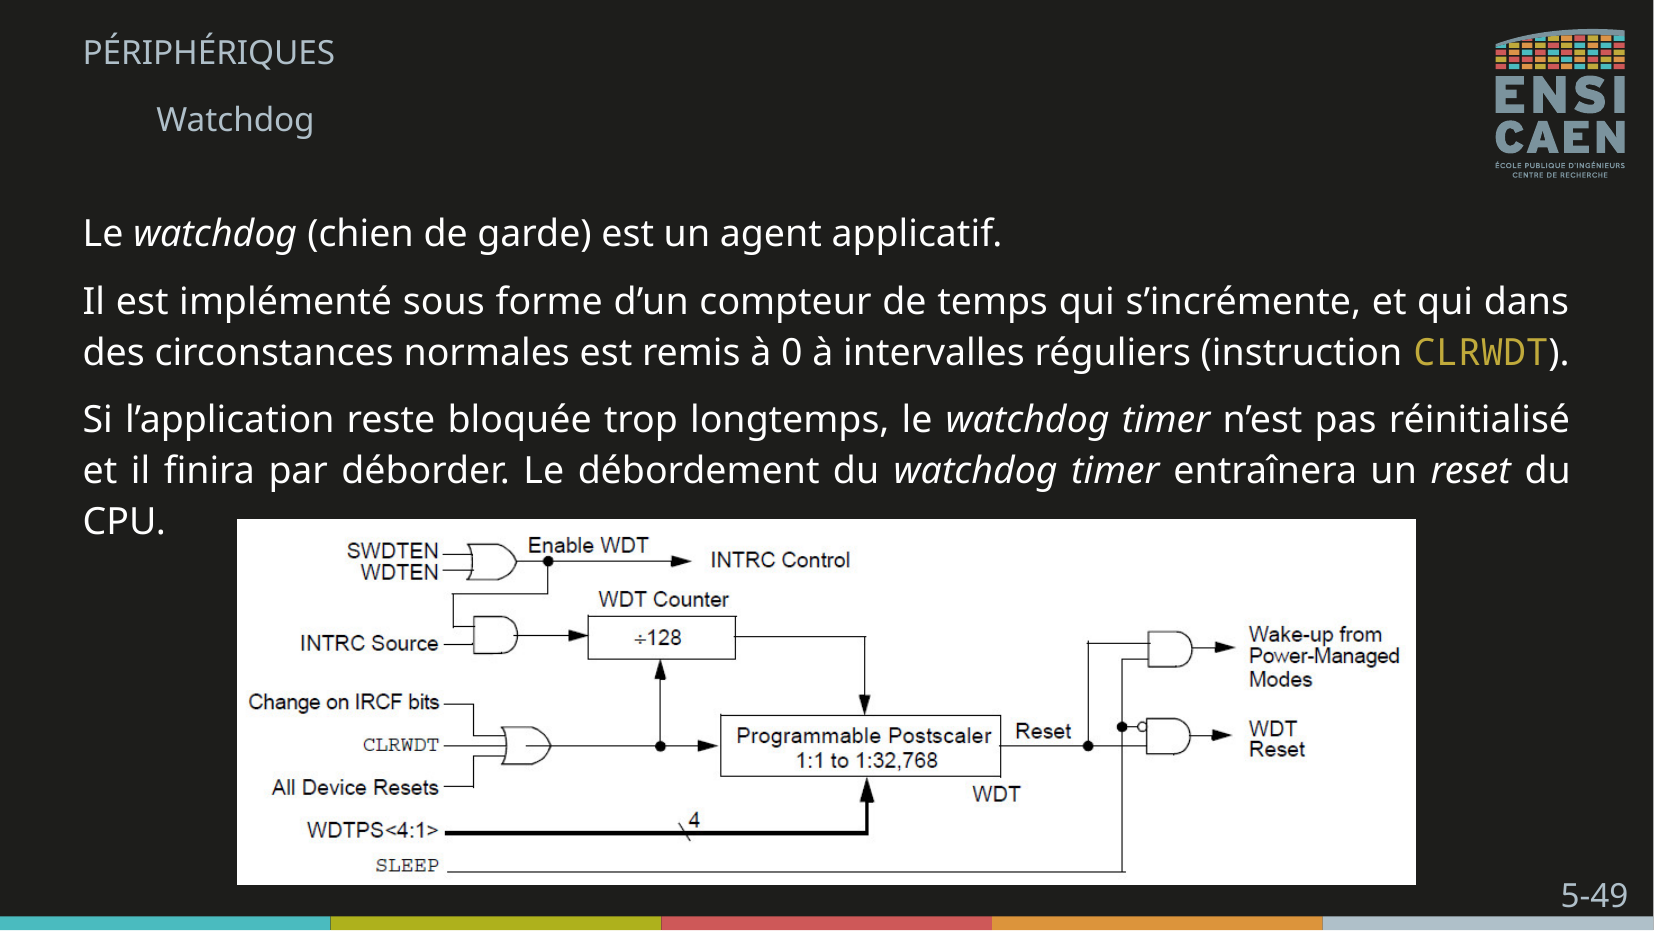

# PÉRIPHÉRIQUES Watchdog
Le watchdog (chien de garde) est un agent applicatif.
Il est implémenté sous forme d’un compteur de temps qui s’incrémente, et qui dans des circonstances normales est remis à 0 à intervalles réguliers (instruction CLRWDT).
Si l’application reste bloquée trop longtemps, le watchdog timer n’est pas réinitialisé et il finira par déborder. Le débordement du watchdog timer entraînera un reset du CPU.